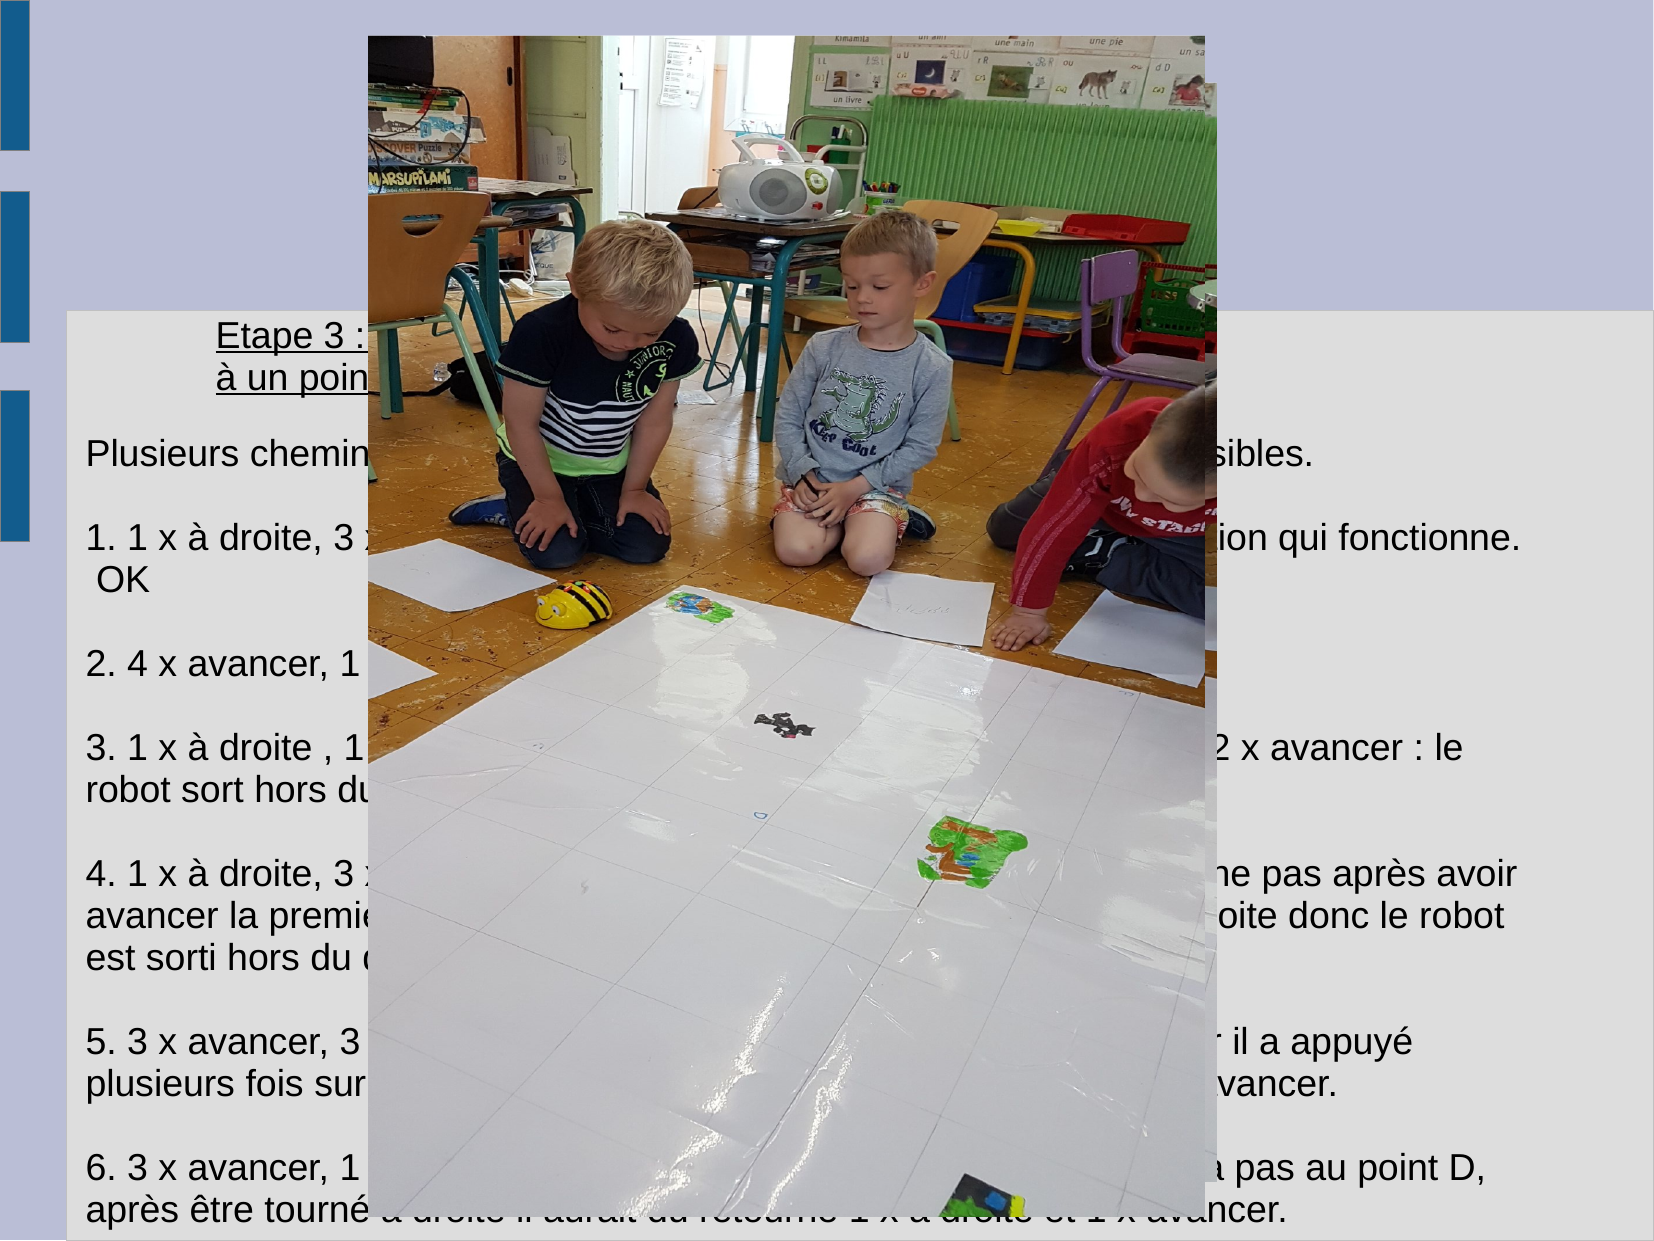

Etape 3 : Avancer et tourner à gauche d'un point A à un point D.
Plusieurs chemins sont possibles, donc plusieurs solutions sont possibles.
1. 1 x à droite, 3 x avancer, 1 x à gauche, 2 x avancer : est une solution qui fonctionne.
 OK
2. 4 x avancer, 1 x à droite : ça ne fonctionne pas.
3. 1 x à droite , 1 x avancer, 1 x à droite, 1 x avancer, 1 x à gauche, 2 x avancer : le robot sort hors du quadrillage.
4. 1 x à droite, 3 x avancer, 1 x à droite, 2 x avancer : ça ne fonctionne pas après avoir avancer la première fois j'aurais dû tourner à gauche et non pas à droite donc le robot est sorti hors du quadrillage.
5. 3 x avancer, 3 x à droite, ,1 x avancer : le robot tourne en rond car il a appuyé plusieurs fois sur la flèche de droite au lieu d'appuyer une fois puis avancer.
6. 3 x avancer, 1 x à droite, 3 x avancer et 1 x reculer : le robot ne va pas au point D, après être tourné à droite il aurait dû retourné 1 x à droite et 1 x avancer.